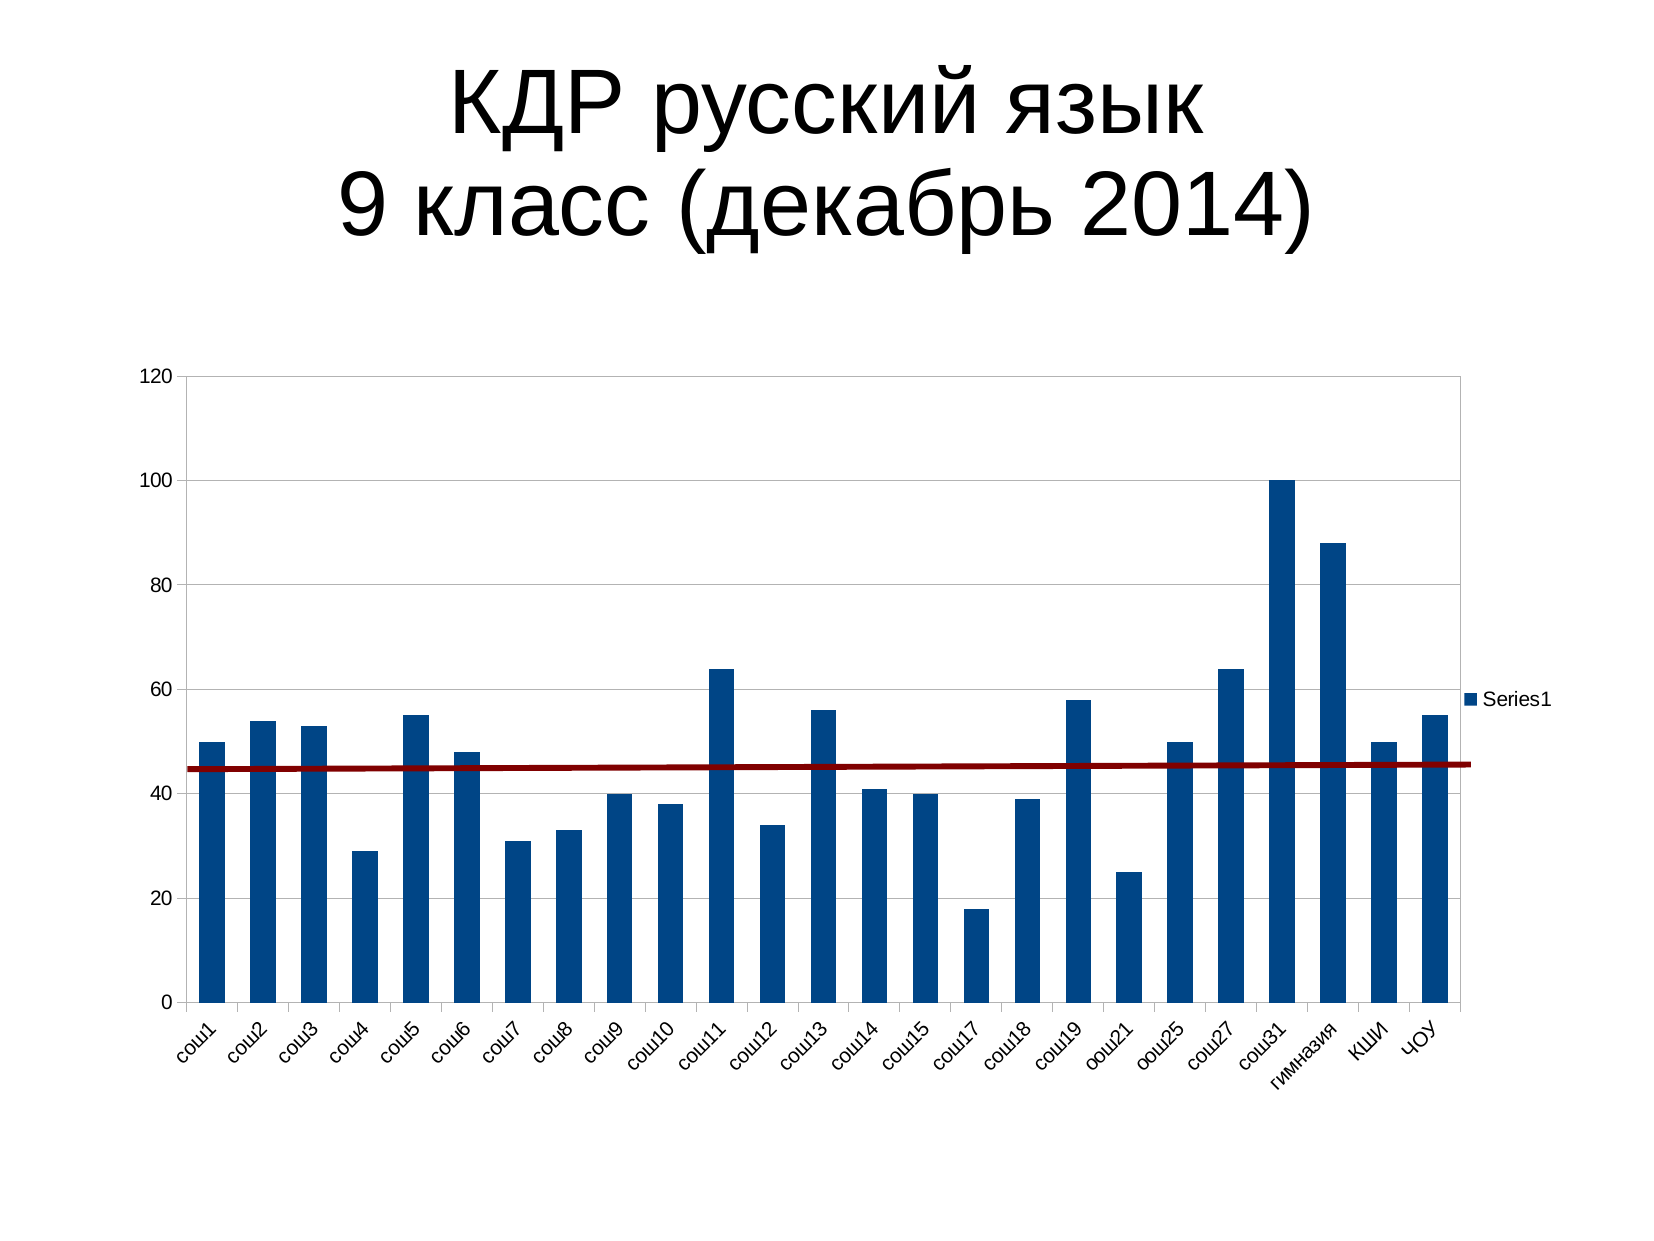

# КДР русский язык 9 класс (декабрь 2014)
### Chart
| Category | |
|---|---|
| сош1 | 50.0 |
| сош2 | 54.0 |
| сош3 | 53.0 |
| сош4 | 29.0 |
| сош5 | 55.0 |
| сош6 | 48.0 |
| сош7 | 31.0 |
| сош8 | 33.0 |
| сош9 | 40.0 |
| сош10 | 38.0 |
| сош11 | 64.0 |
| сош12 | 34.0 |
| сош13 | 56.0 |
| сош14 | 41.0 |
| сош15 | 40.0 |
| сош17 | 18.0 |
| сош18 | 39.0 |
| сош19 | 58.0 |
| оош21 | 25.0 |
| оош25 | 50.0 |
| сош27 | 64.0 |
| сош31 | 100.0 |
| гимназия | 88.0 |
| КШИ | 50.0 |
| ЧОУ | 55.0 |